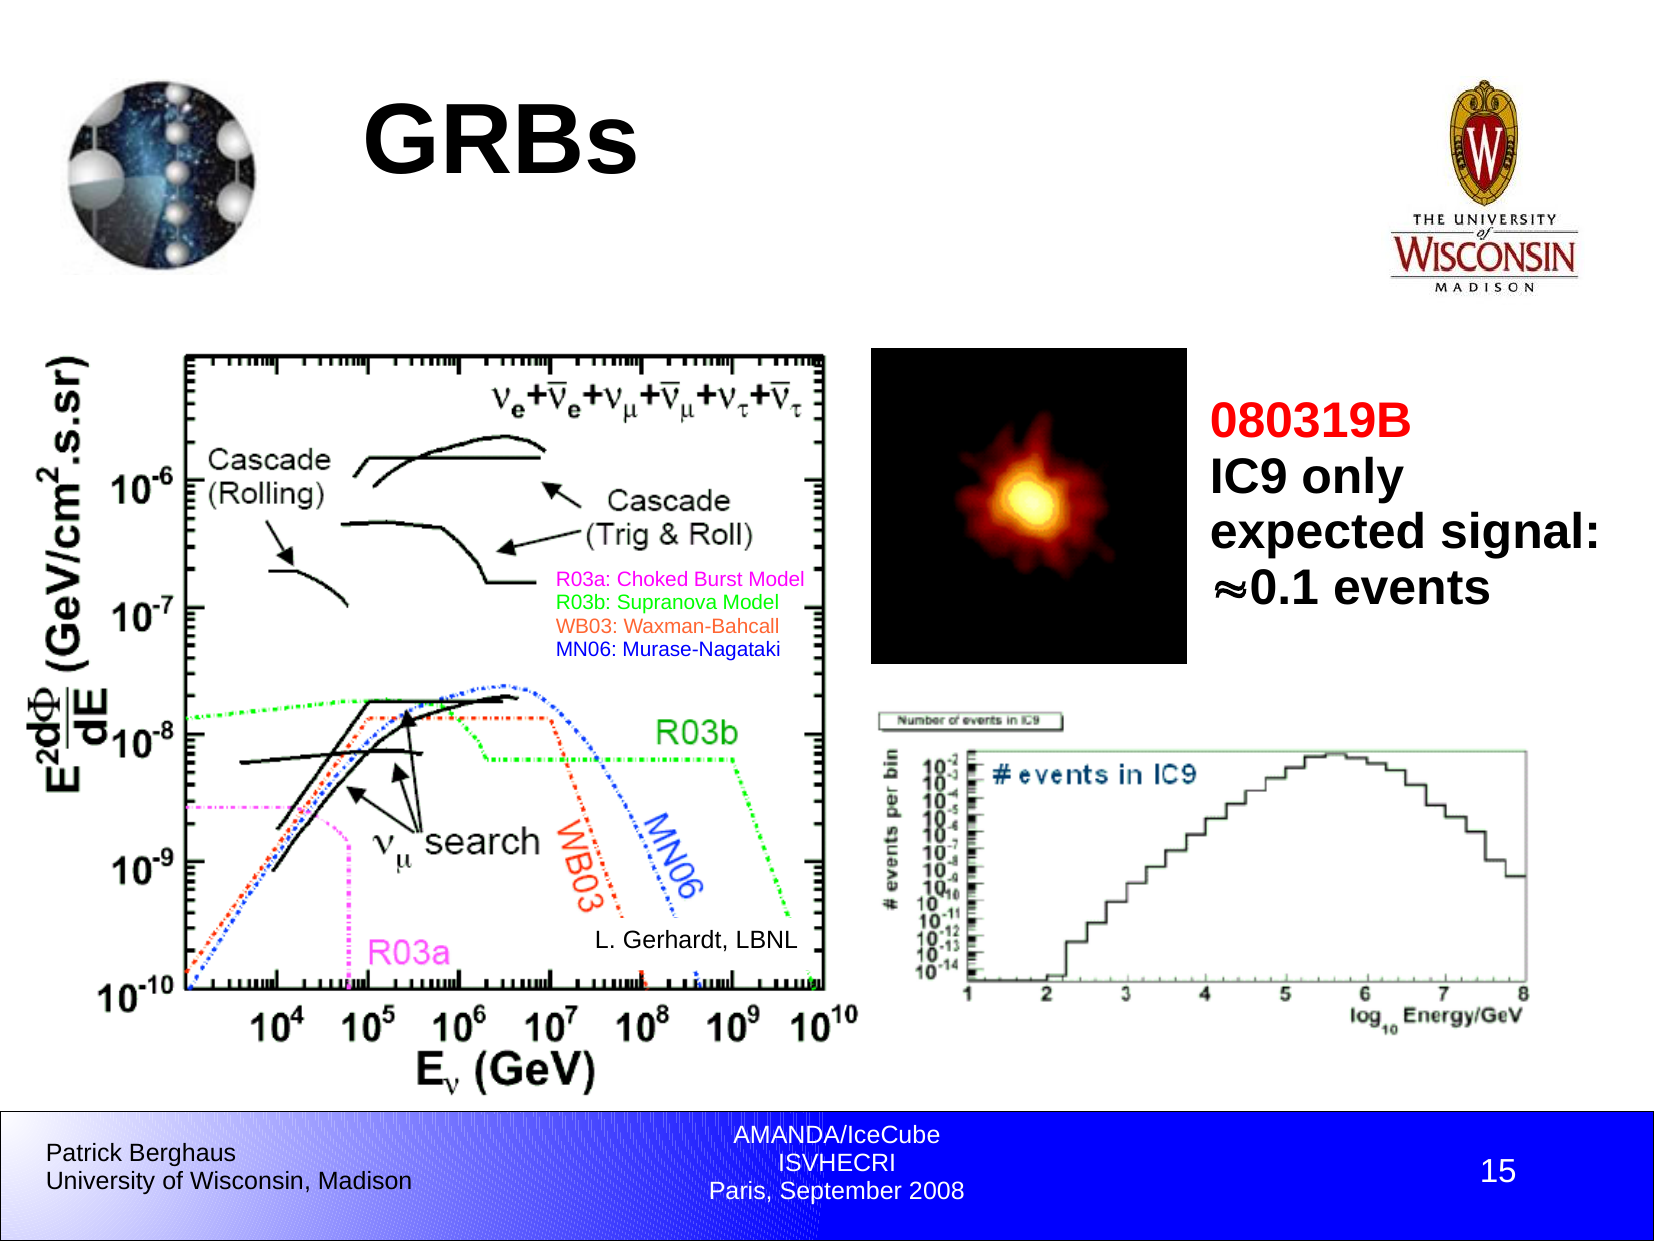

GRBs
R03a: Choked Burst Model
R03b: Supranova Model
WB03: Waxman-Bahcall
MN06: Murase-Nagataki
L. Gerhardt, LBNL
080319B
IC9 only
expected signal:
≈0.1 events